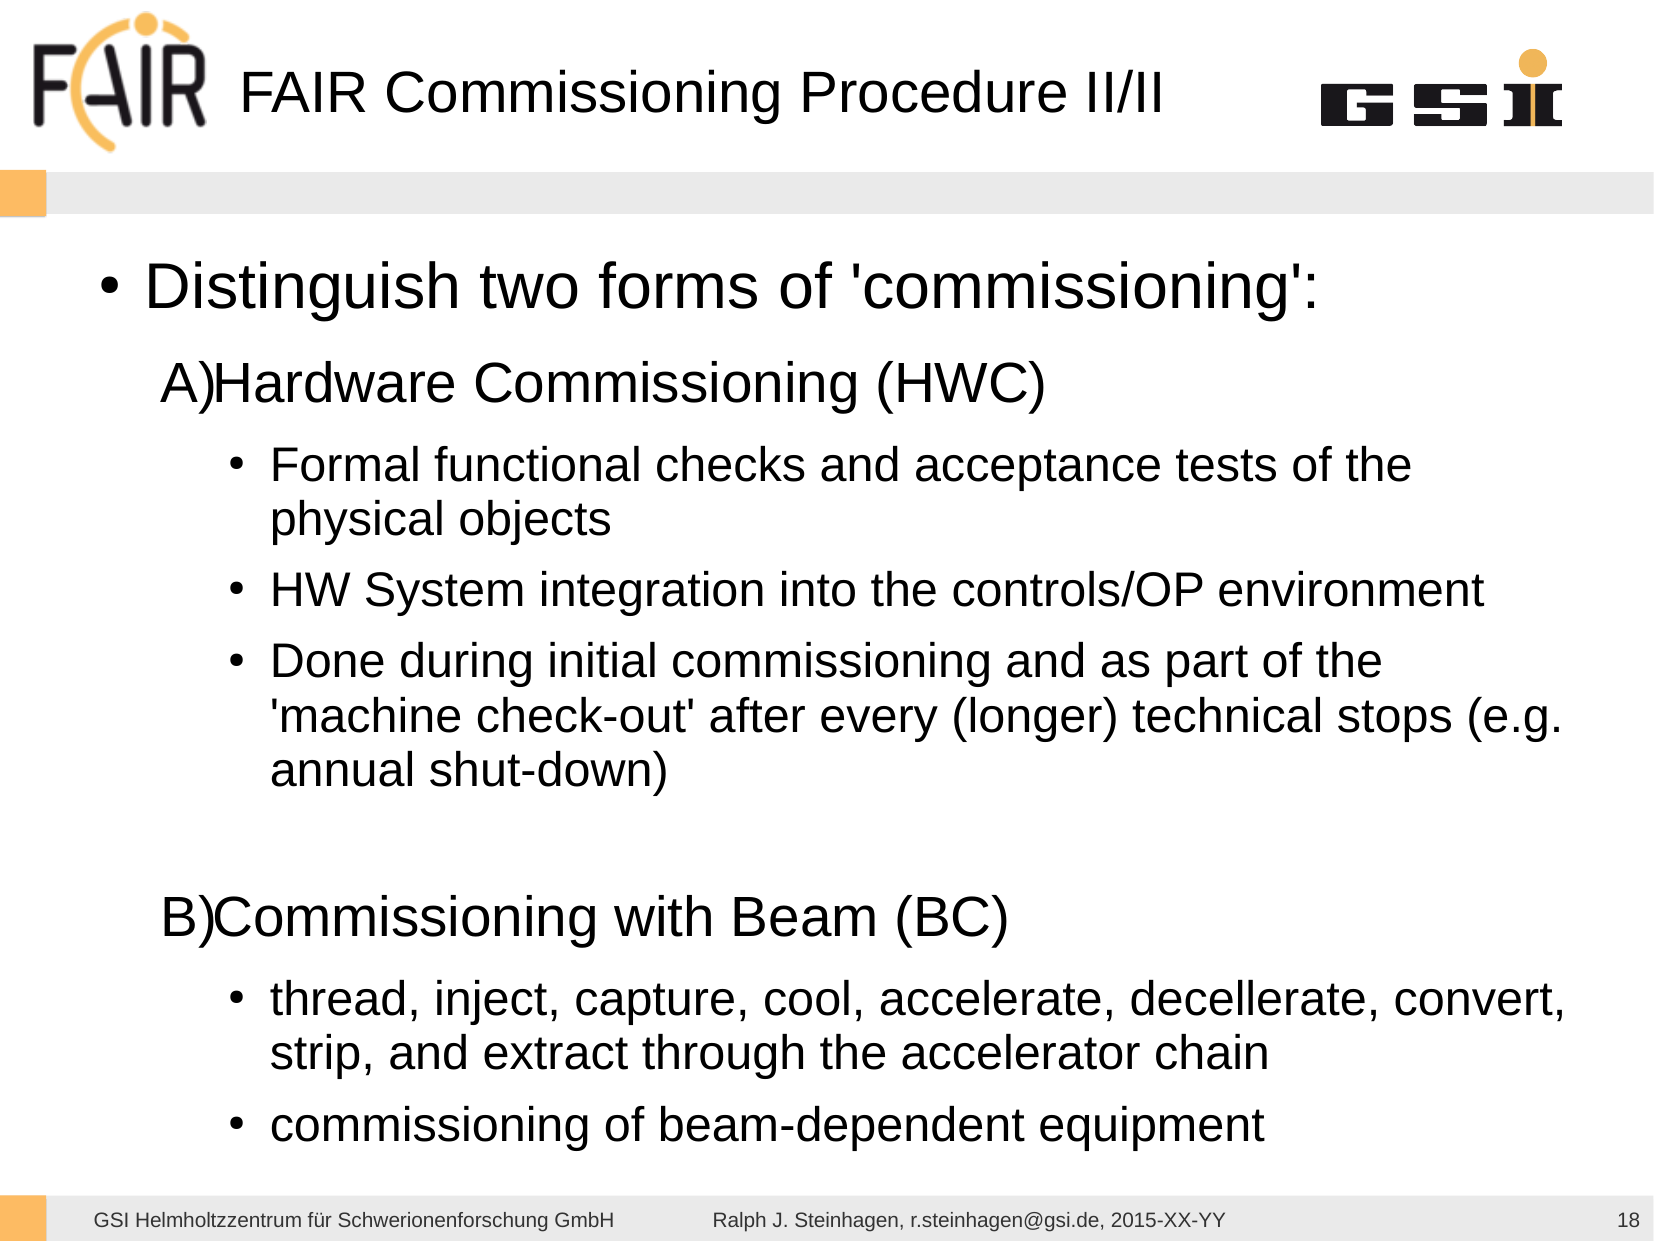

# FAIR Commissioning Procedure II/II
Distinguish two forms of 'commissioning':
Hardware Commissioning (HWC)
Formal functional checks and acceptance tests of the physical objects
HW System integration into the controls/OP environment
Done during initial commissioning and as part of the 'machine check-out' after every (longer) technical stops (e.g. annual shut-down)
Commissioning with Beam (BC)
thread, inject, capture, cool, accelerate, decellerate, convert, strip, and extract through the accelerator chain
commissioning of beam-dependent equipment